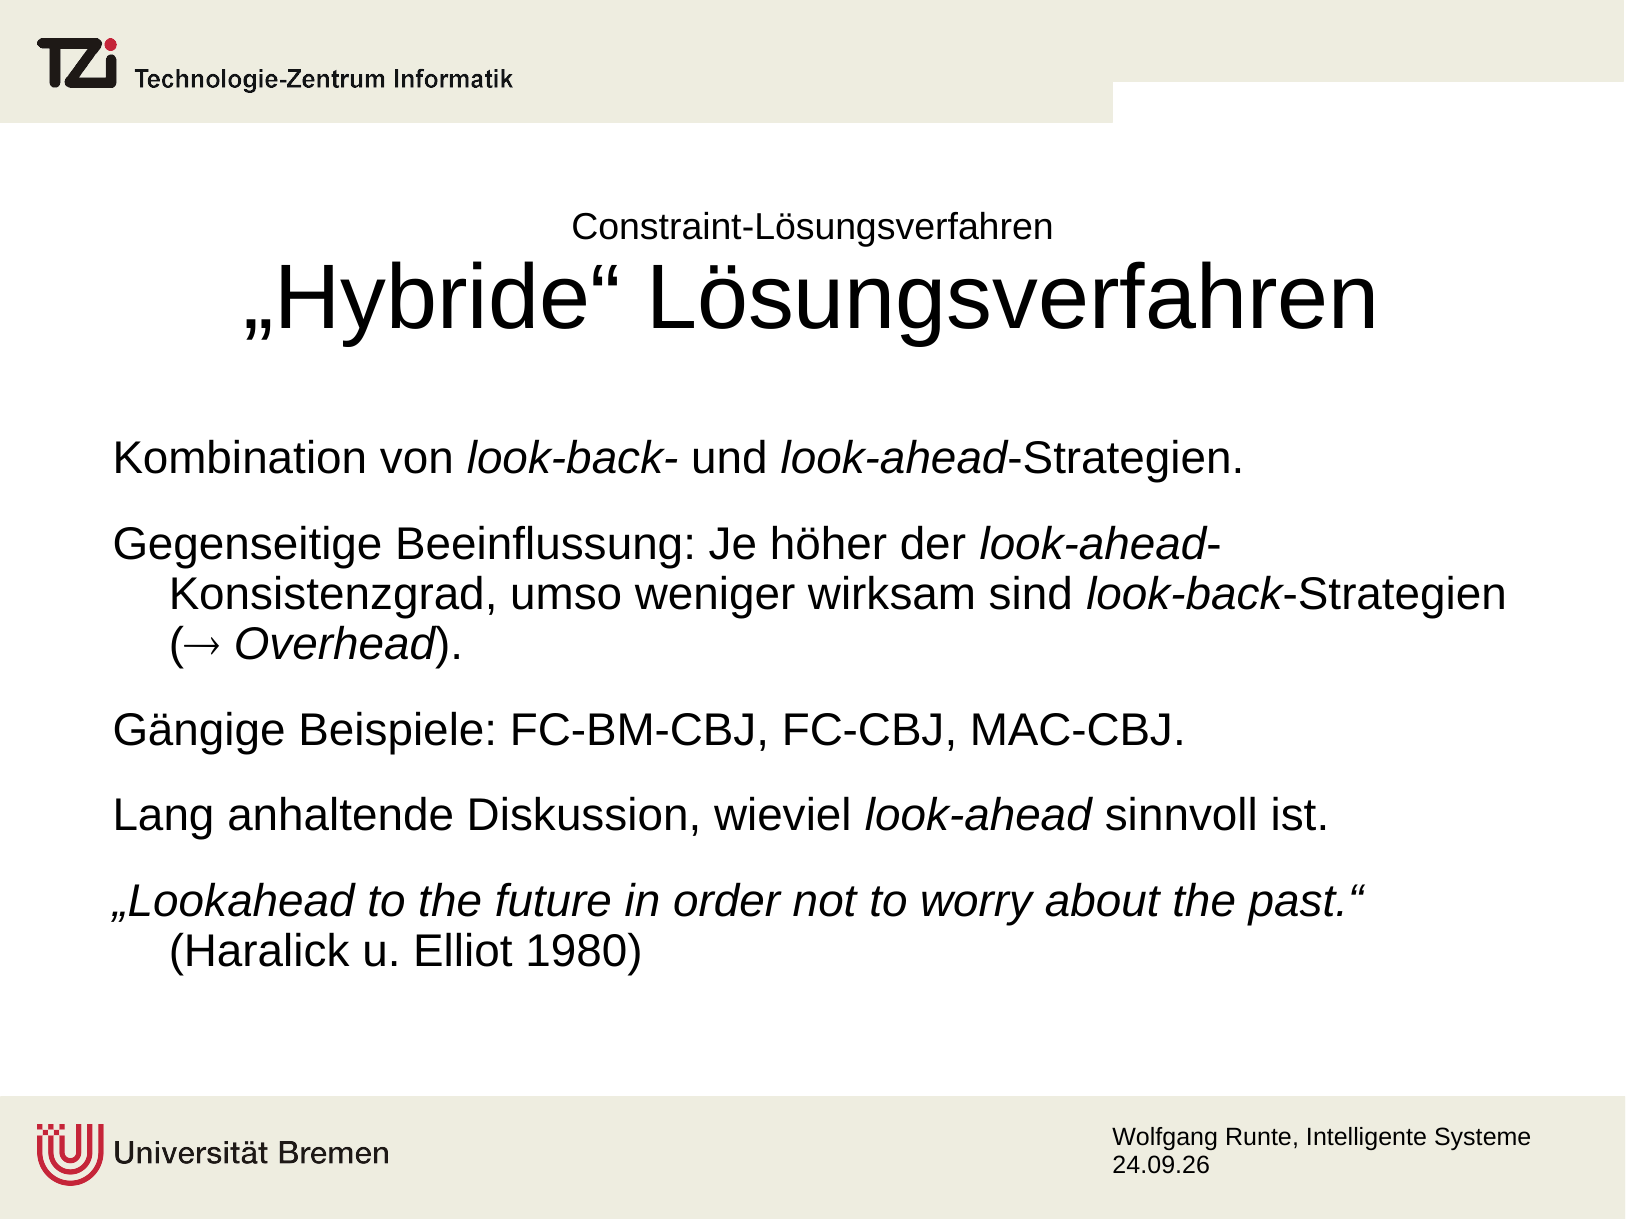

# Constraint-Lösungsverfahren „Hybride“ Lösungsverfahren
Kombination von look-back- und look-ahead-Strategien.
Gegenseitige Beeinflussung: Je höher der look-ahead-Konsistenzgrad, umso weniger wirksam sind look-back-Strategien ( Overhead).
Gängige Beispiele: FC-BM-CBJ, FC-CBJ, MAC-CBJ.
Lang anhaltende Diskussion, wieviel look-ahead sinnvoll ist.
„Lookahead to the future in order not to worry about the past.“ (Haralick u. Elliot 1980)